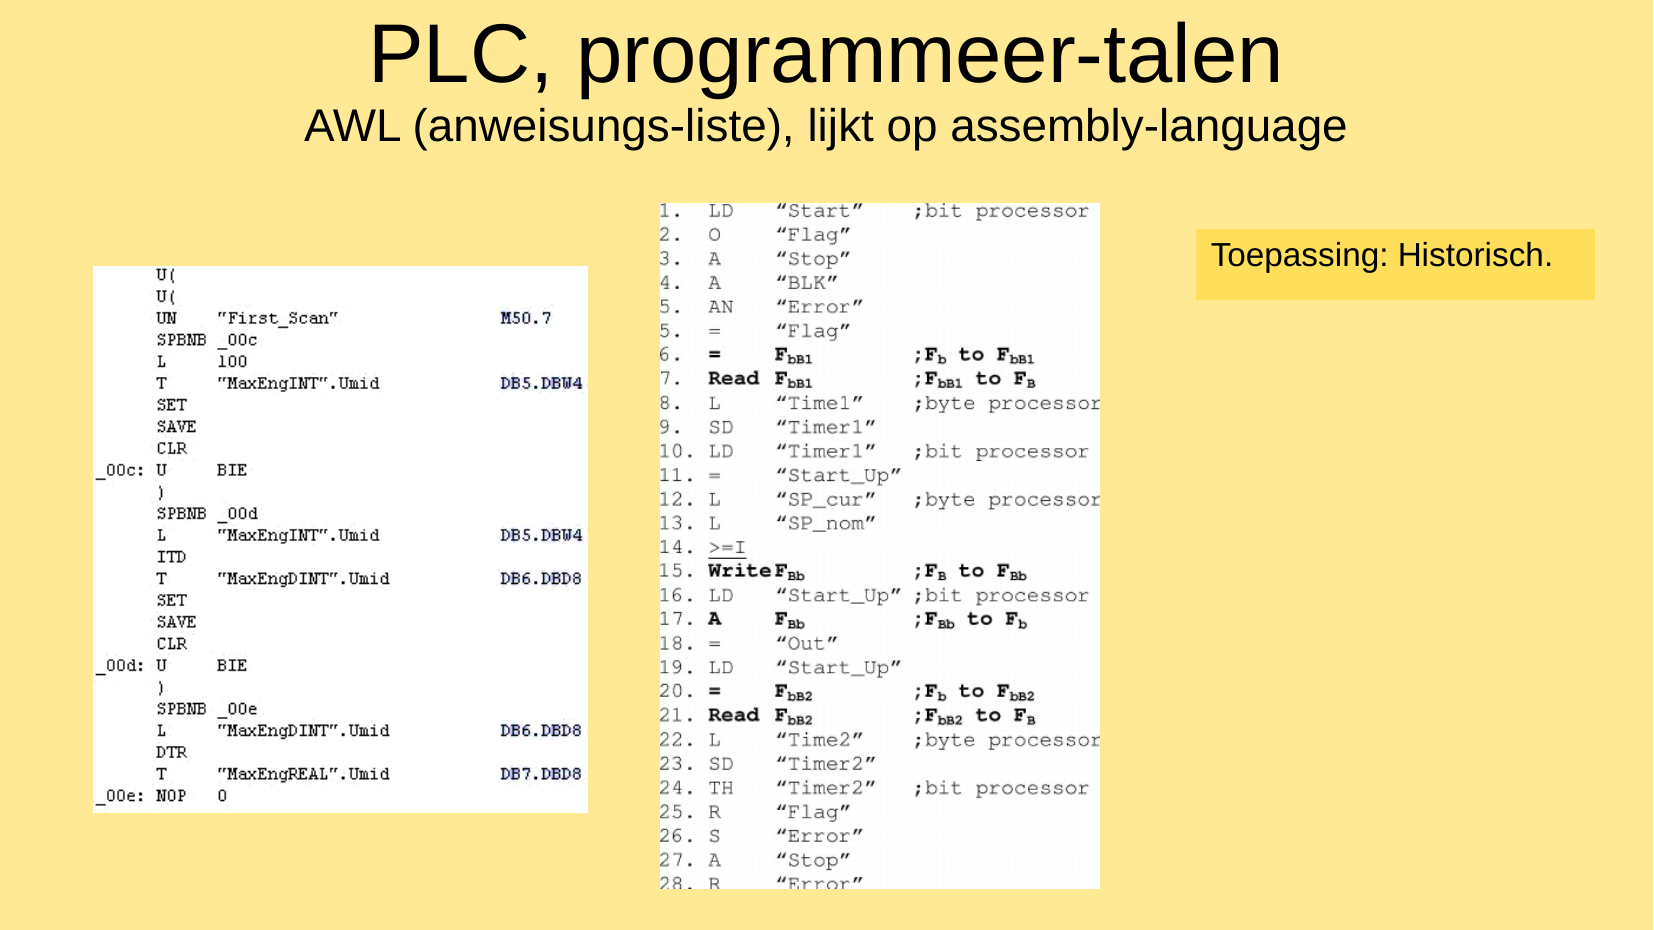

# PLC, programmeer-talen AWL (anweisungs-liste), lijkt op assembly-language
Toepassing: Historisch.